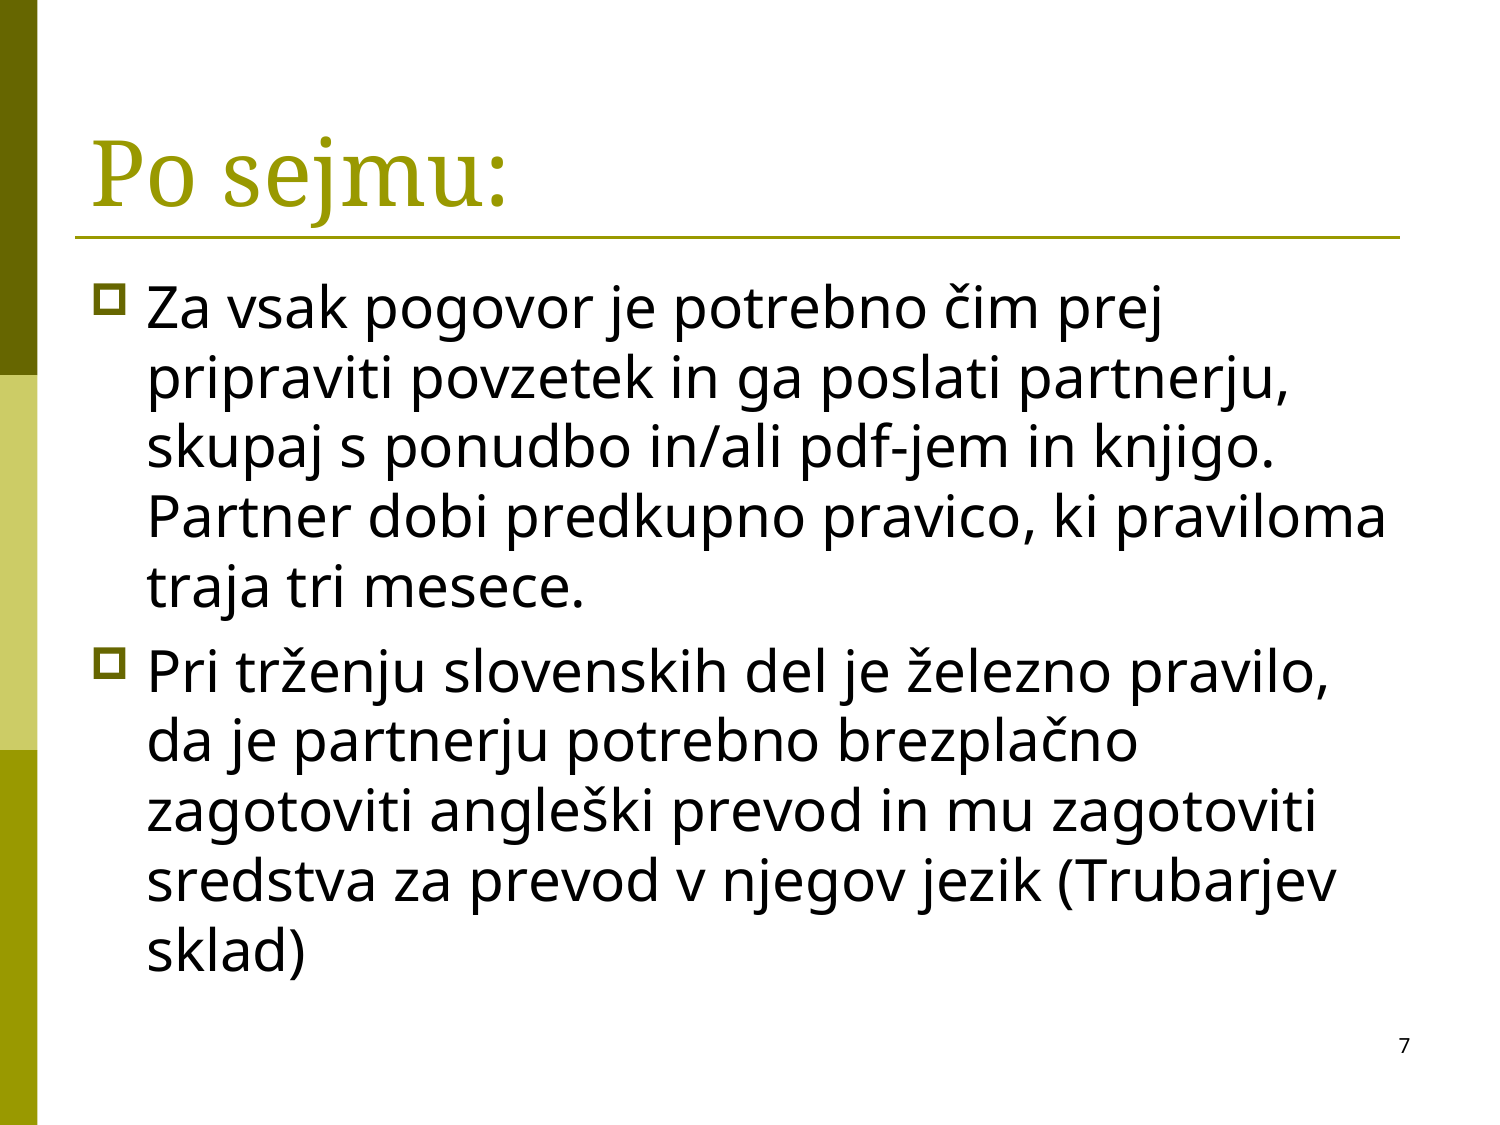

# Po sejmu:
Za vsak pogovor je potrebno čim prej pripraviti povzetek in ga poslati partnerju, skupaj s ponudbo in/ali pdf-jem in knjigo. Partner dobi predkupno pravico, ki praviloma traja tri mesece.
Pri trženju slovenskih del je železno pravilo, da je partnerju potrebno brezplačno zagotoviti angleški prevod in mu zagotoviti sredstva za prevod v njegov jezik (Trubarjev sklad)